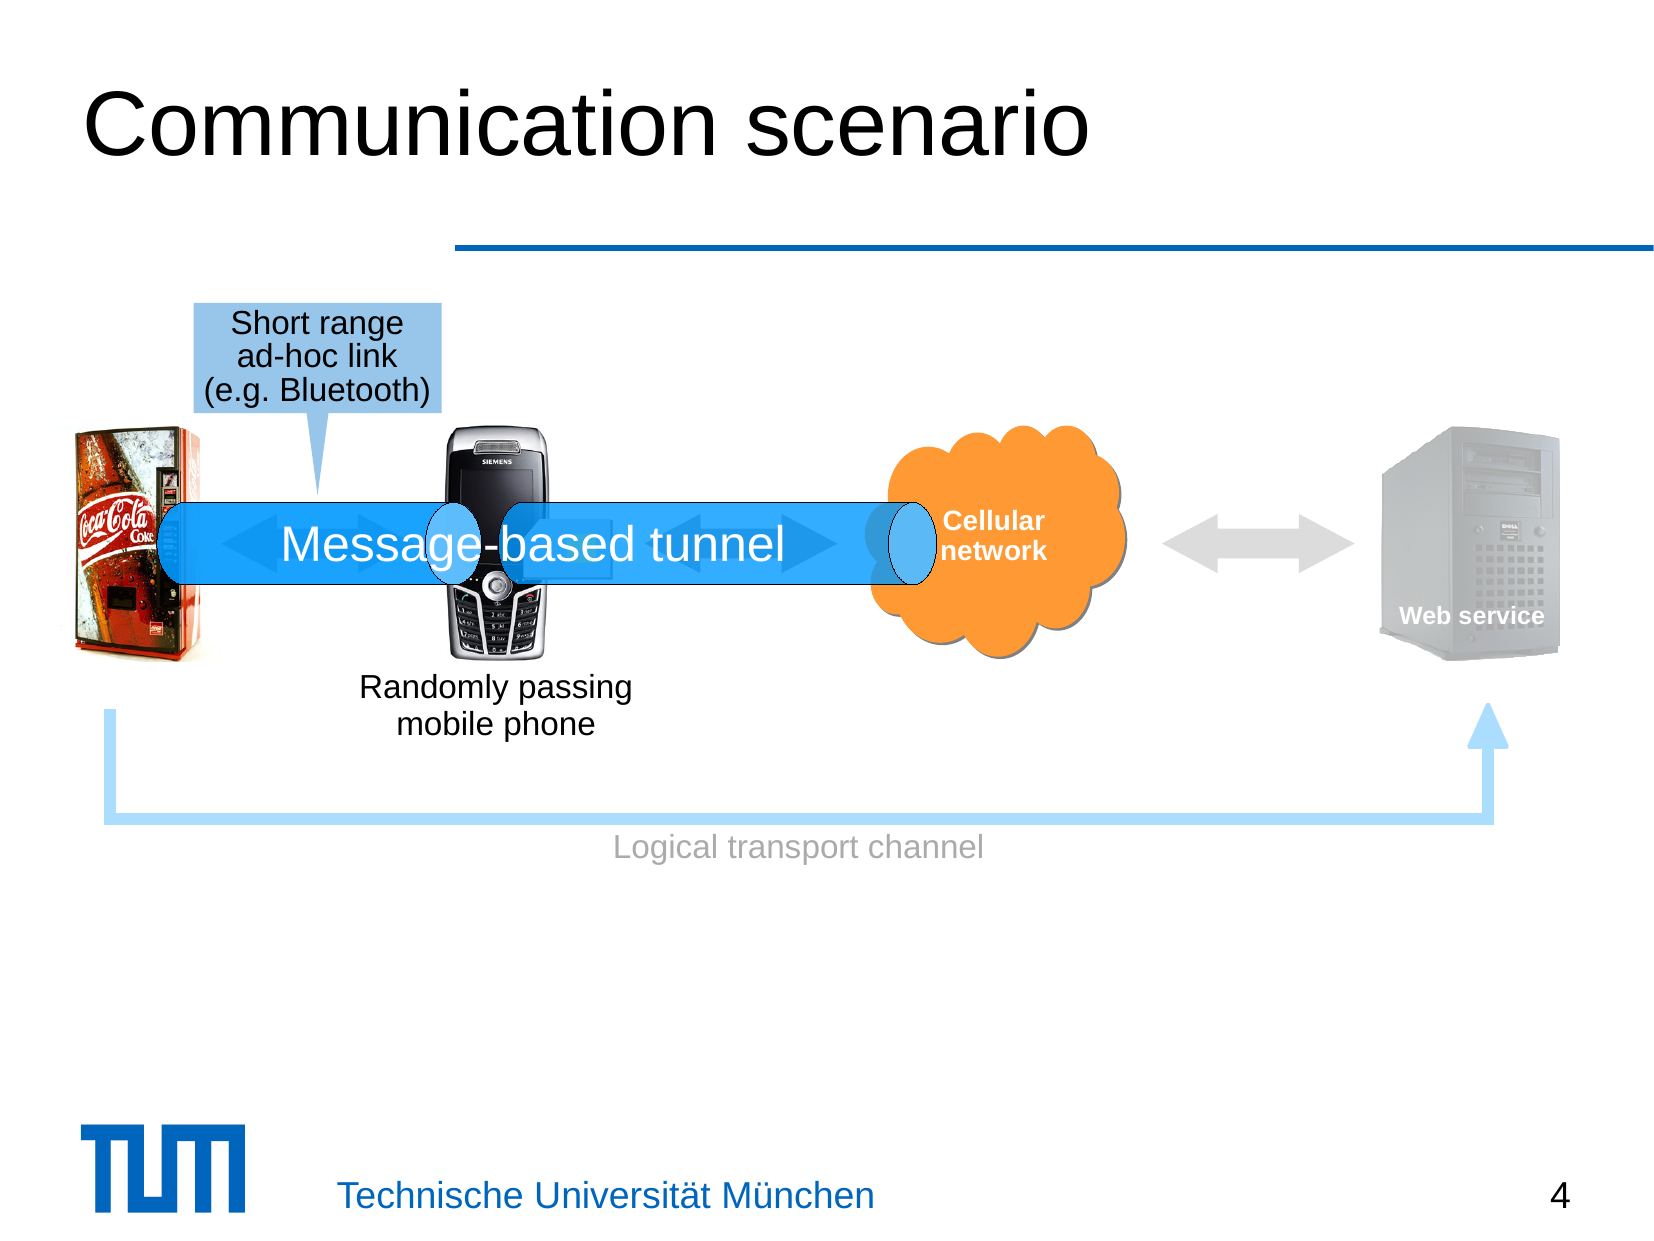

# Communication scenario
Short range
ad-hoc link
(e.g. Bluetooth)
Web service
Message-based tunnel
Randomly passing
mobile phone
Logical transport channel
4